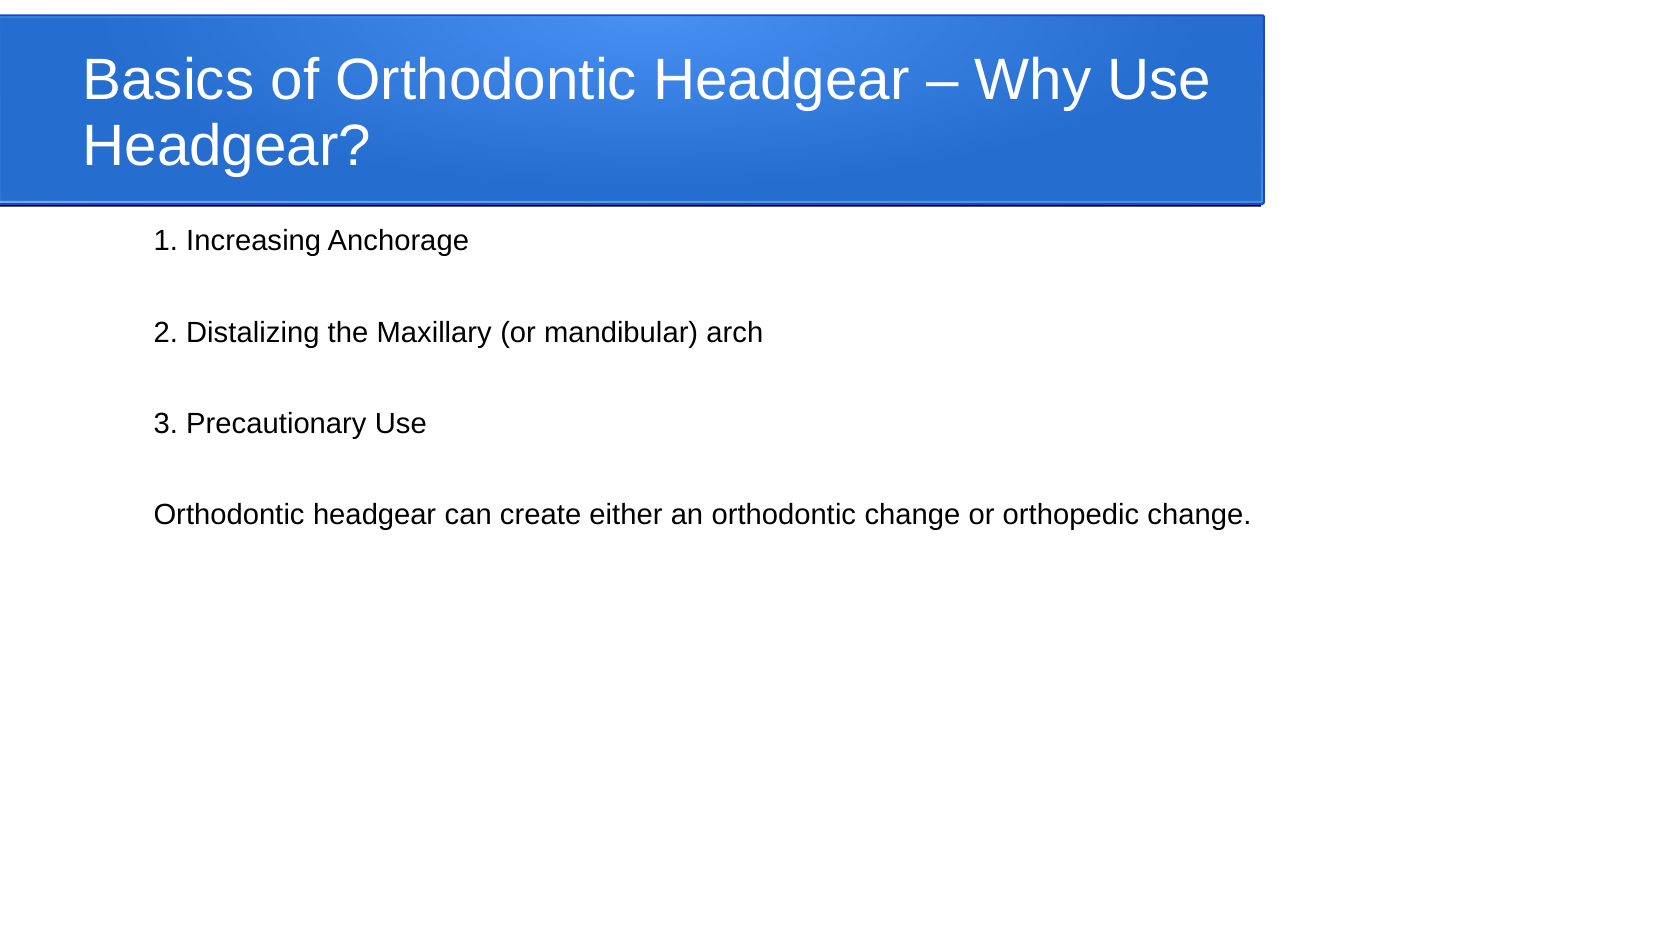

# Basics of Orthodontic Headgear – Why Use Headgear?
1. Increasing Anchorage
2. Distalizing the Maxillary (or mandibular) arch
3. Precautionary Use
Orthodontic headgear can create either an orthodontic change or orthopedic change.